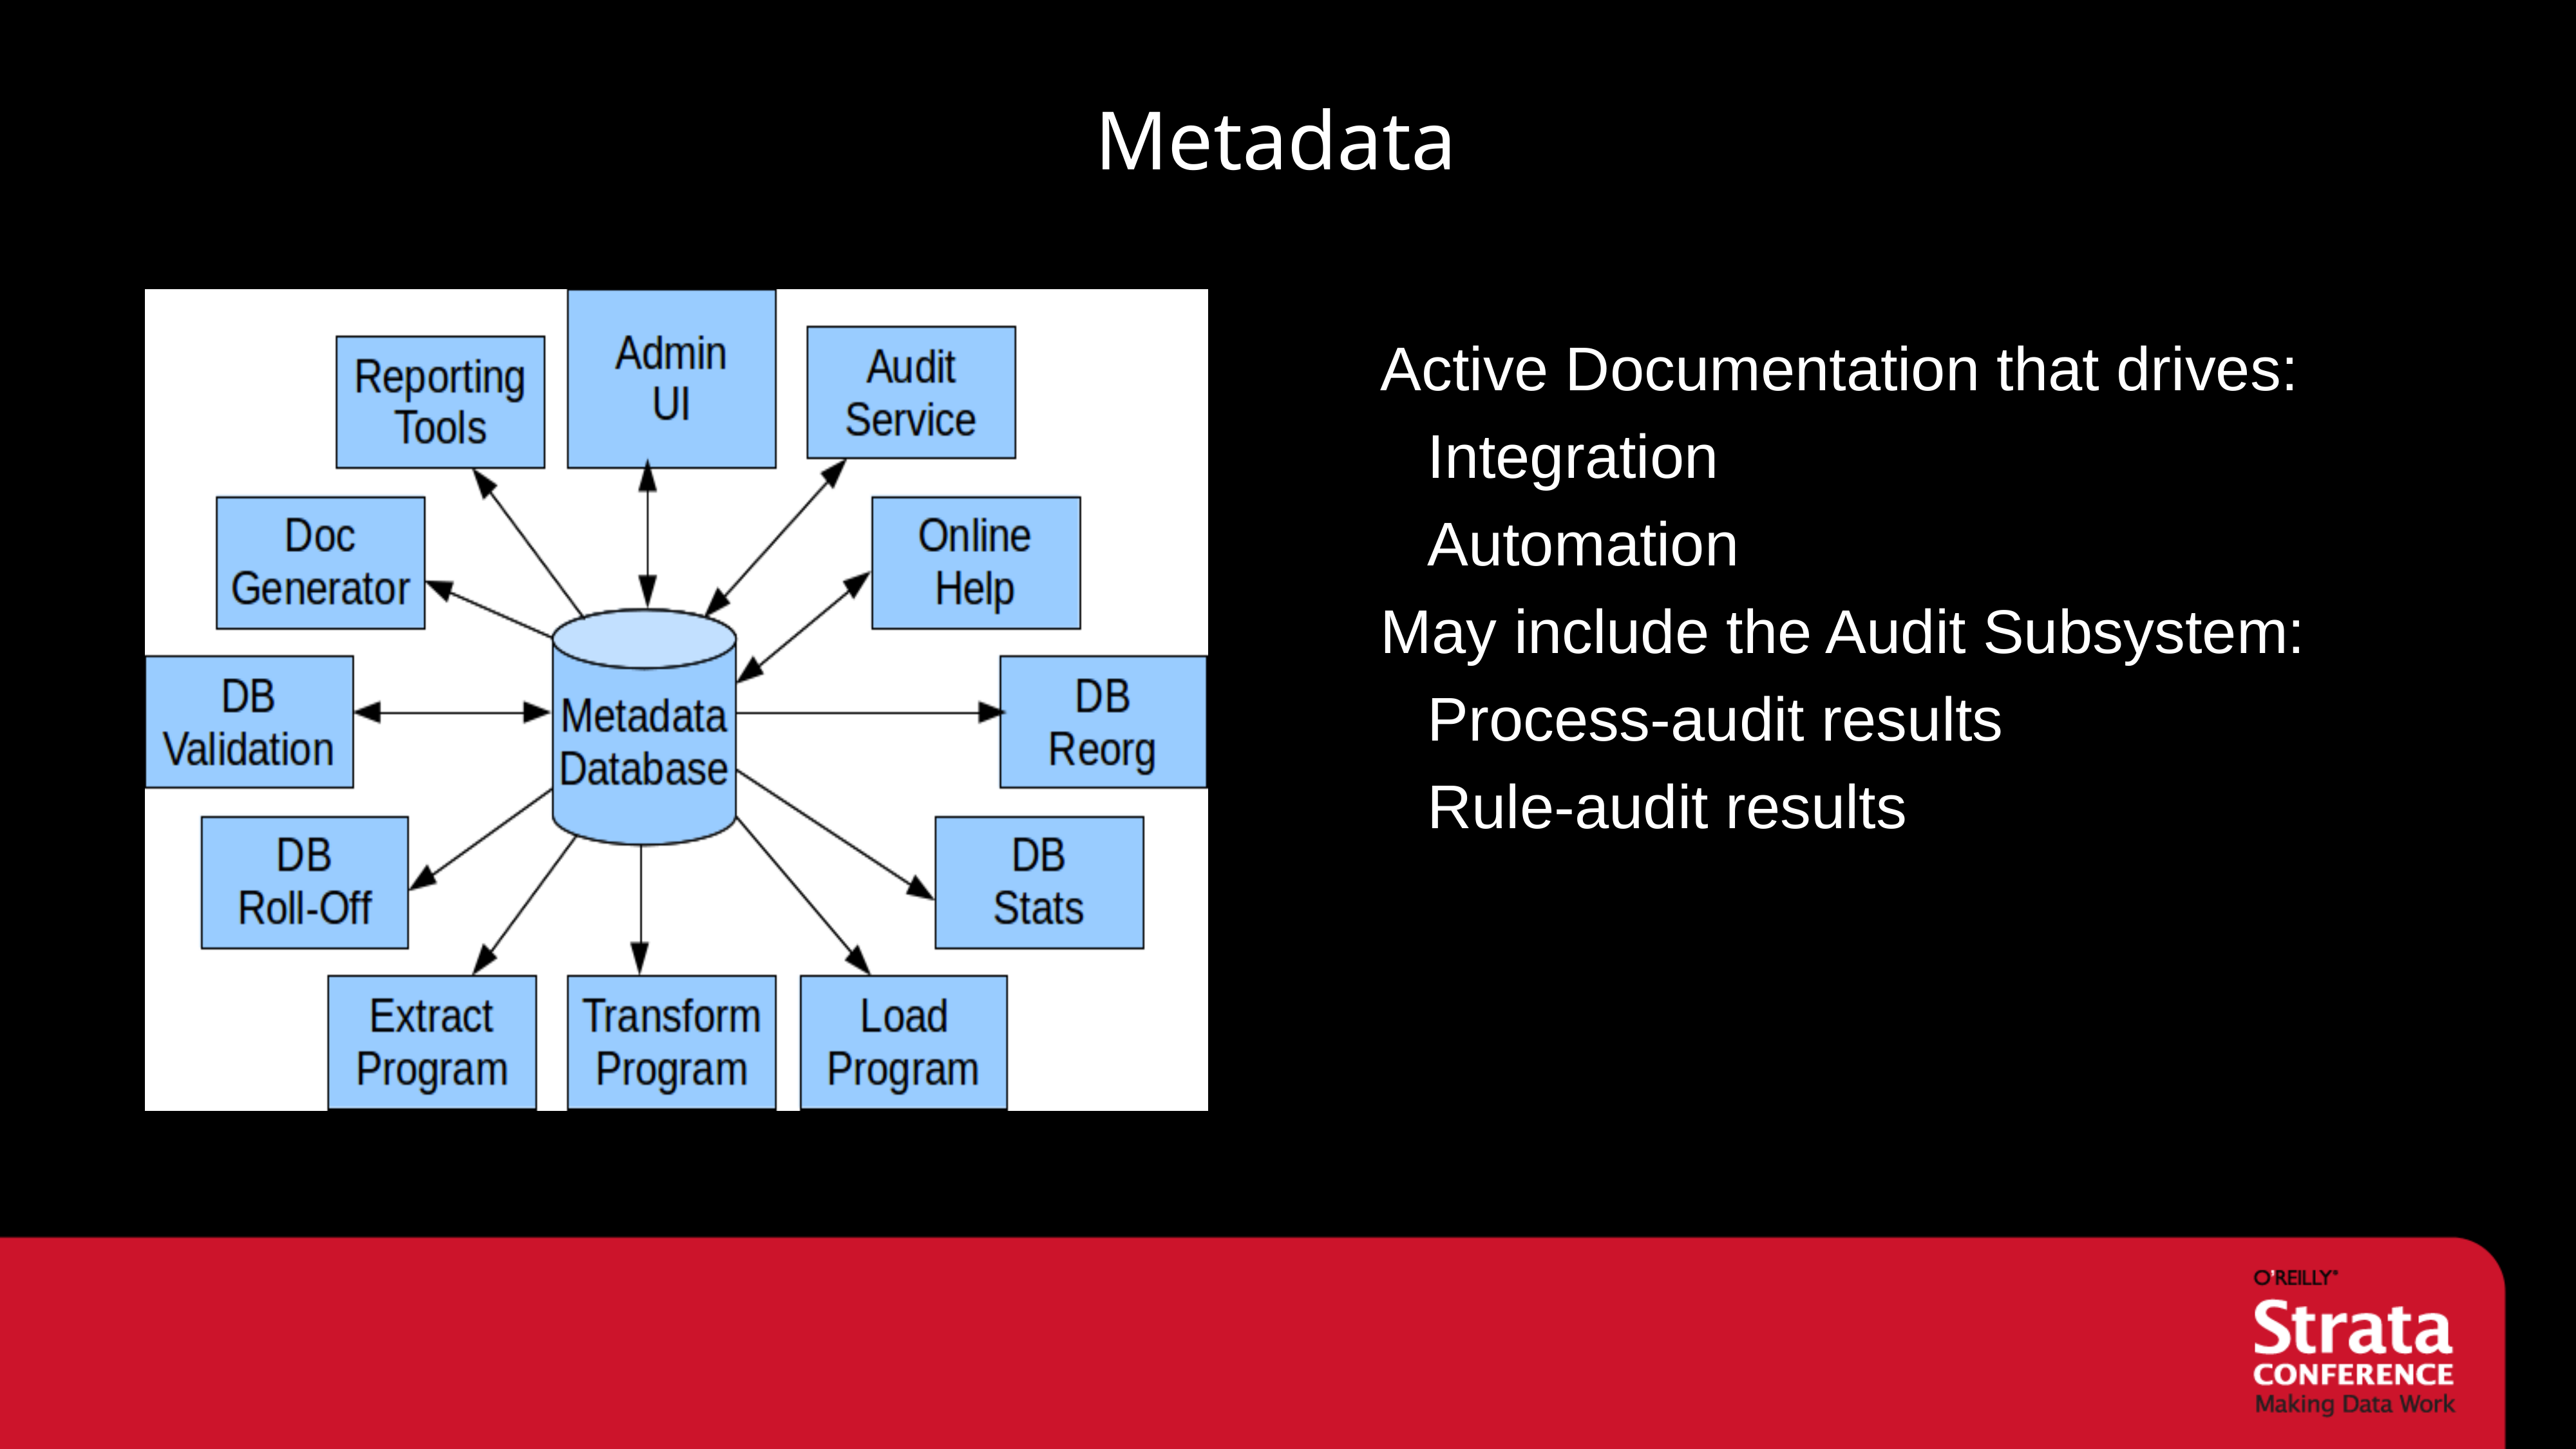

#
Metadata
Active Documentation that drives:
Integration
Automation
May include the Audit Subsystem:
Process-audit results
Rule-audit results